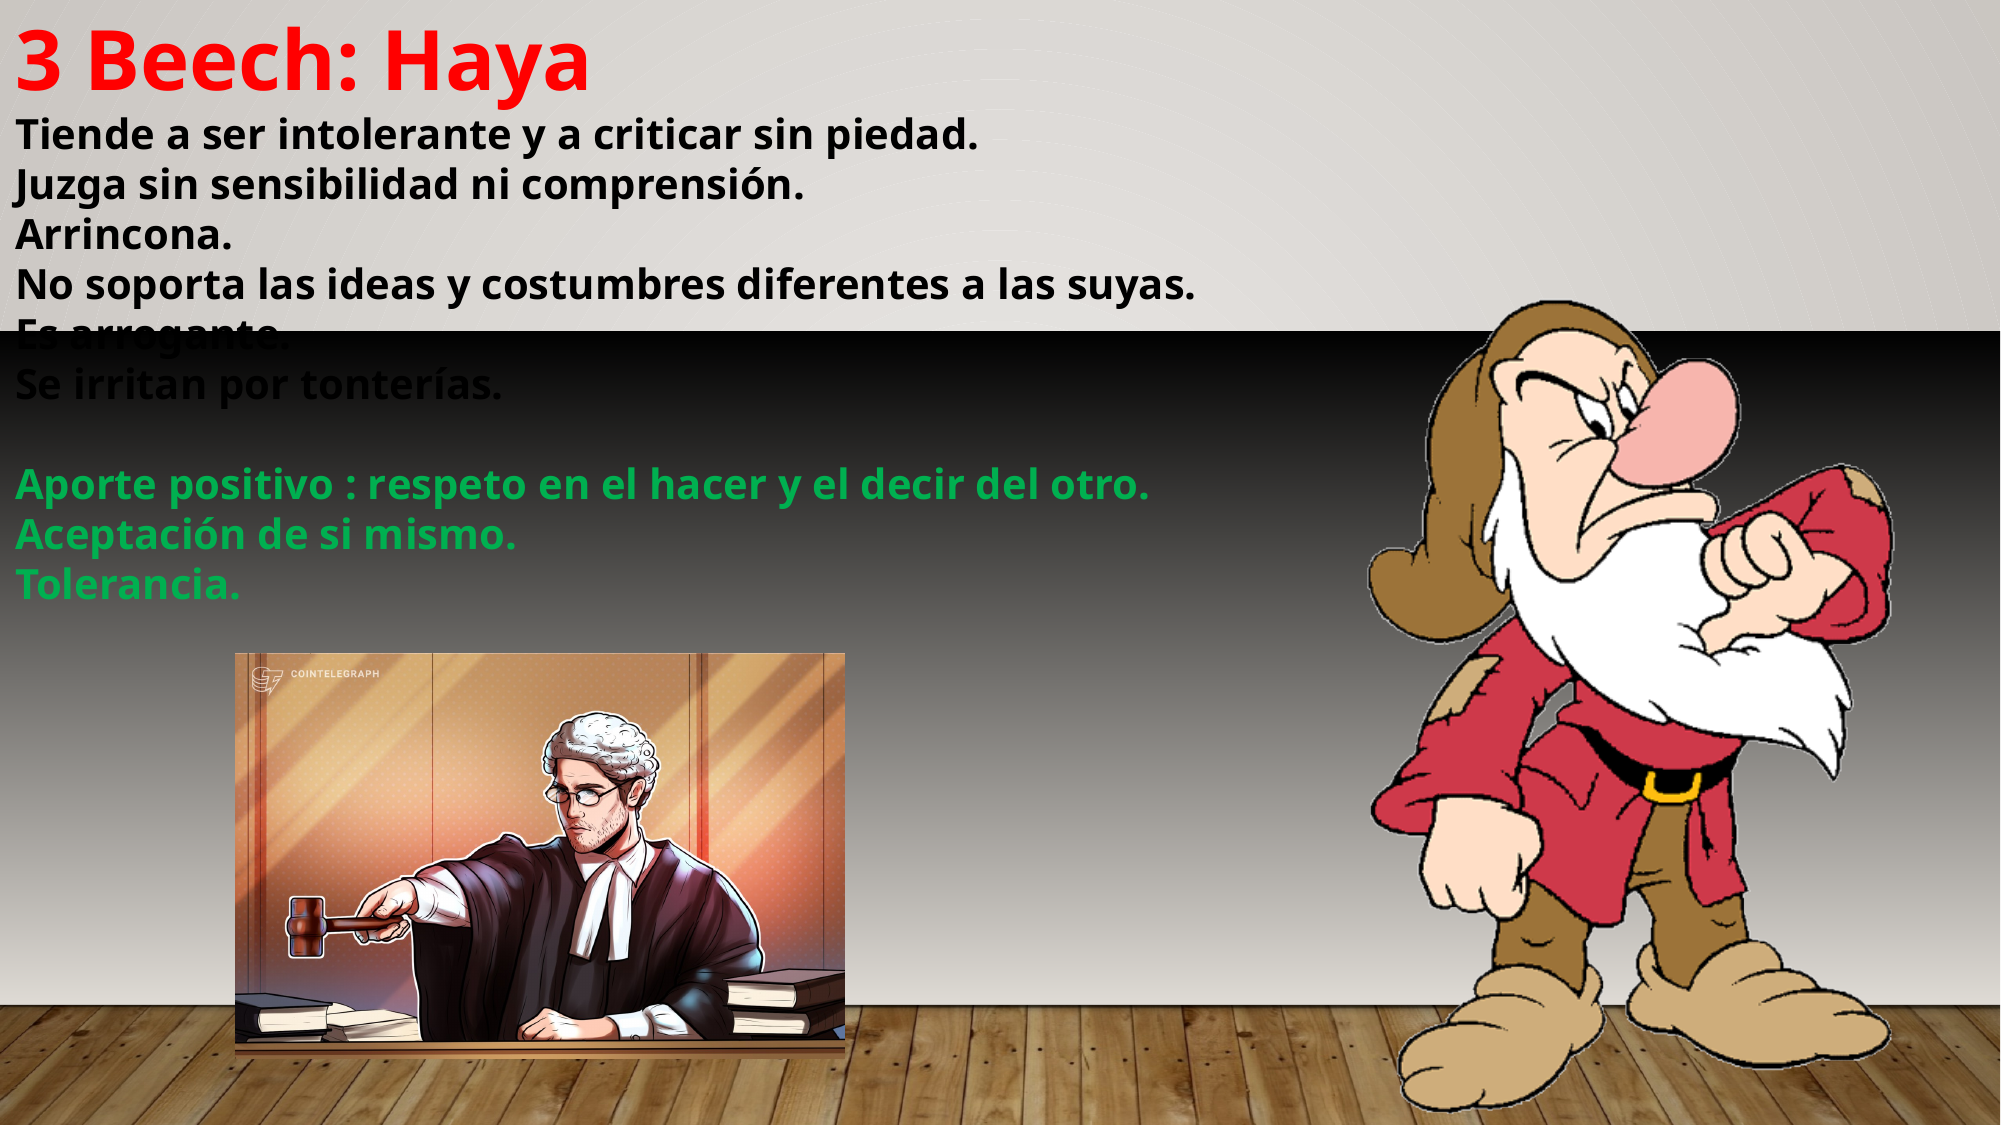

3 Beech: Haya
Tiende a ser intolerante y a criticar sin piedad.
Juzga sin sensibilidad ni comprensión.
Arrincona.
No soporta las ideas y costumbres diferentes a las suyas.
Es arrogante.
Se irritan por tonterías.
Aporte positivo : respeto en el hacer y el decir del otro.
Aceptación de si mismo.
Tolerancia.